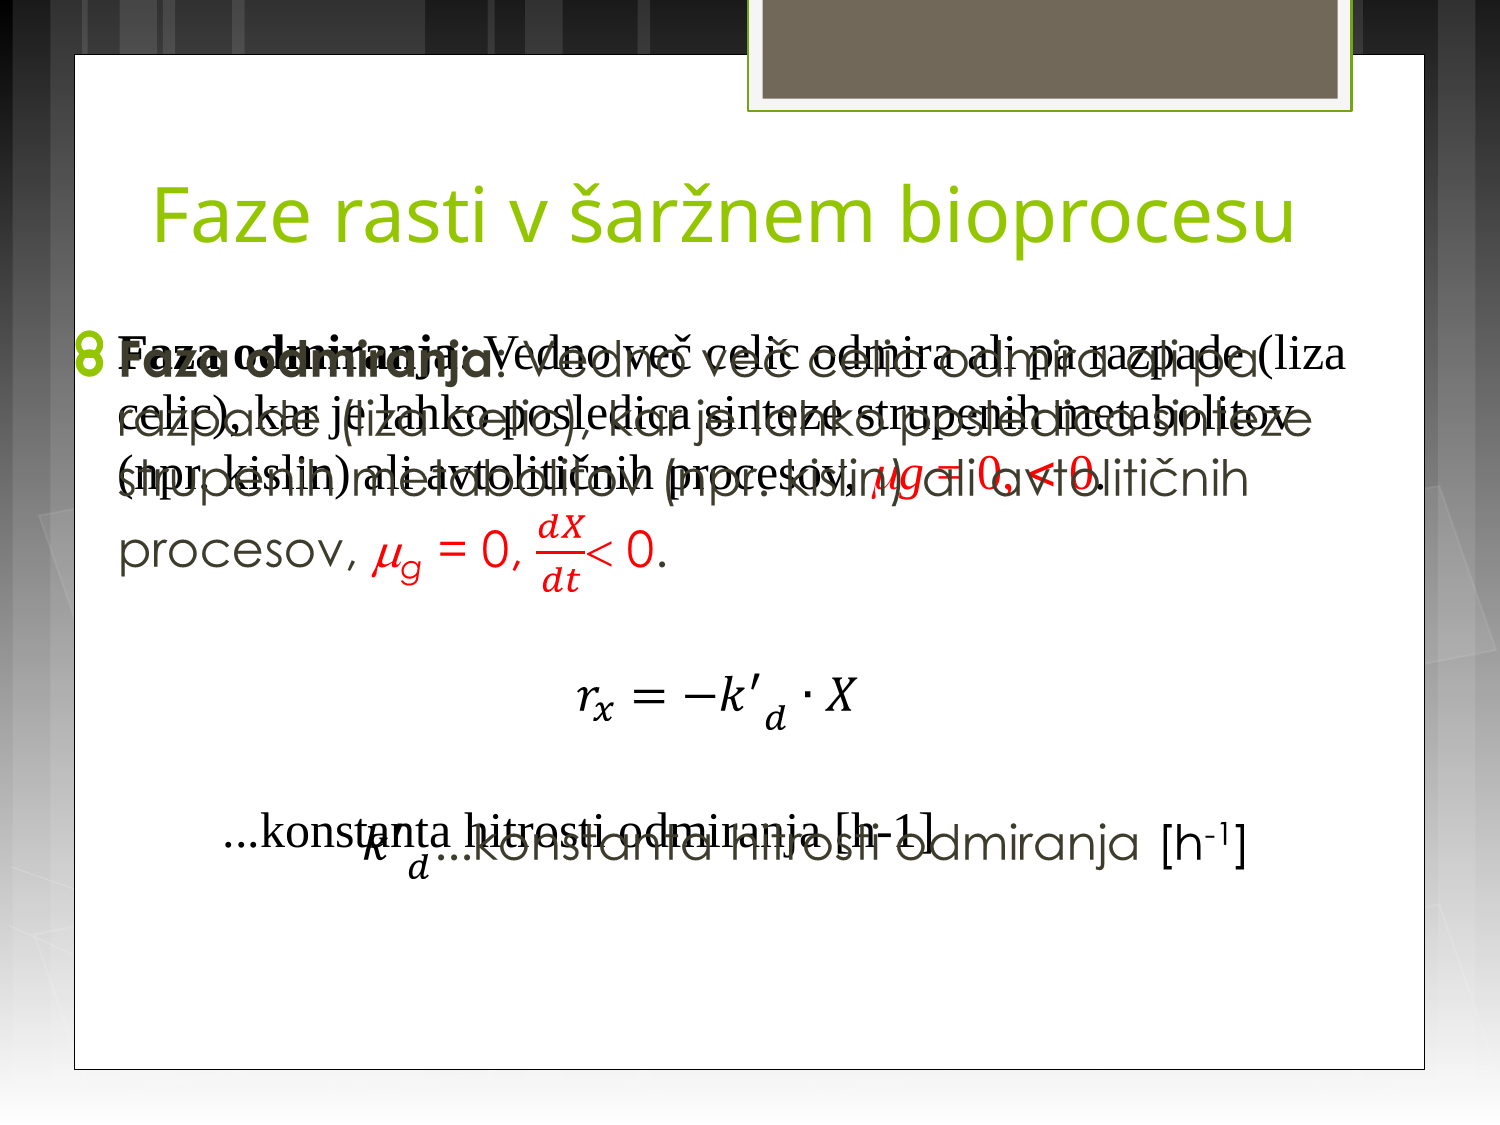

# Faze rasti v šaržnem bioprocesu
Faza odmiranja: Vedno več celic odmira ali pa razpade (liza celic), kar je lahko posledica sinteze strupenih metabolitov (npr. kislin) ali avtolitičnih procesov, g = 0,  0.
		...konstanta hitrosti odmiranja [h-1]